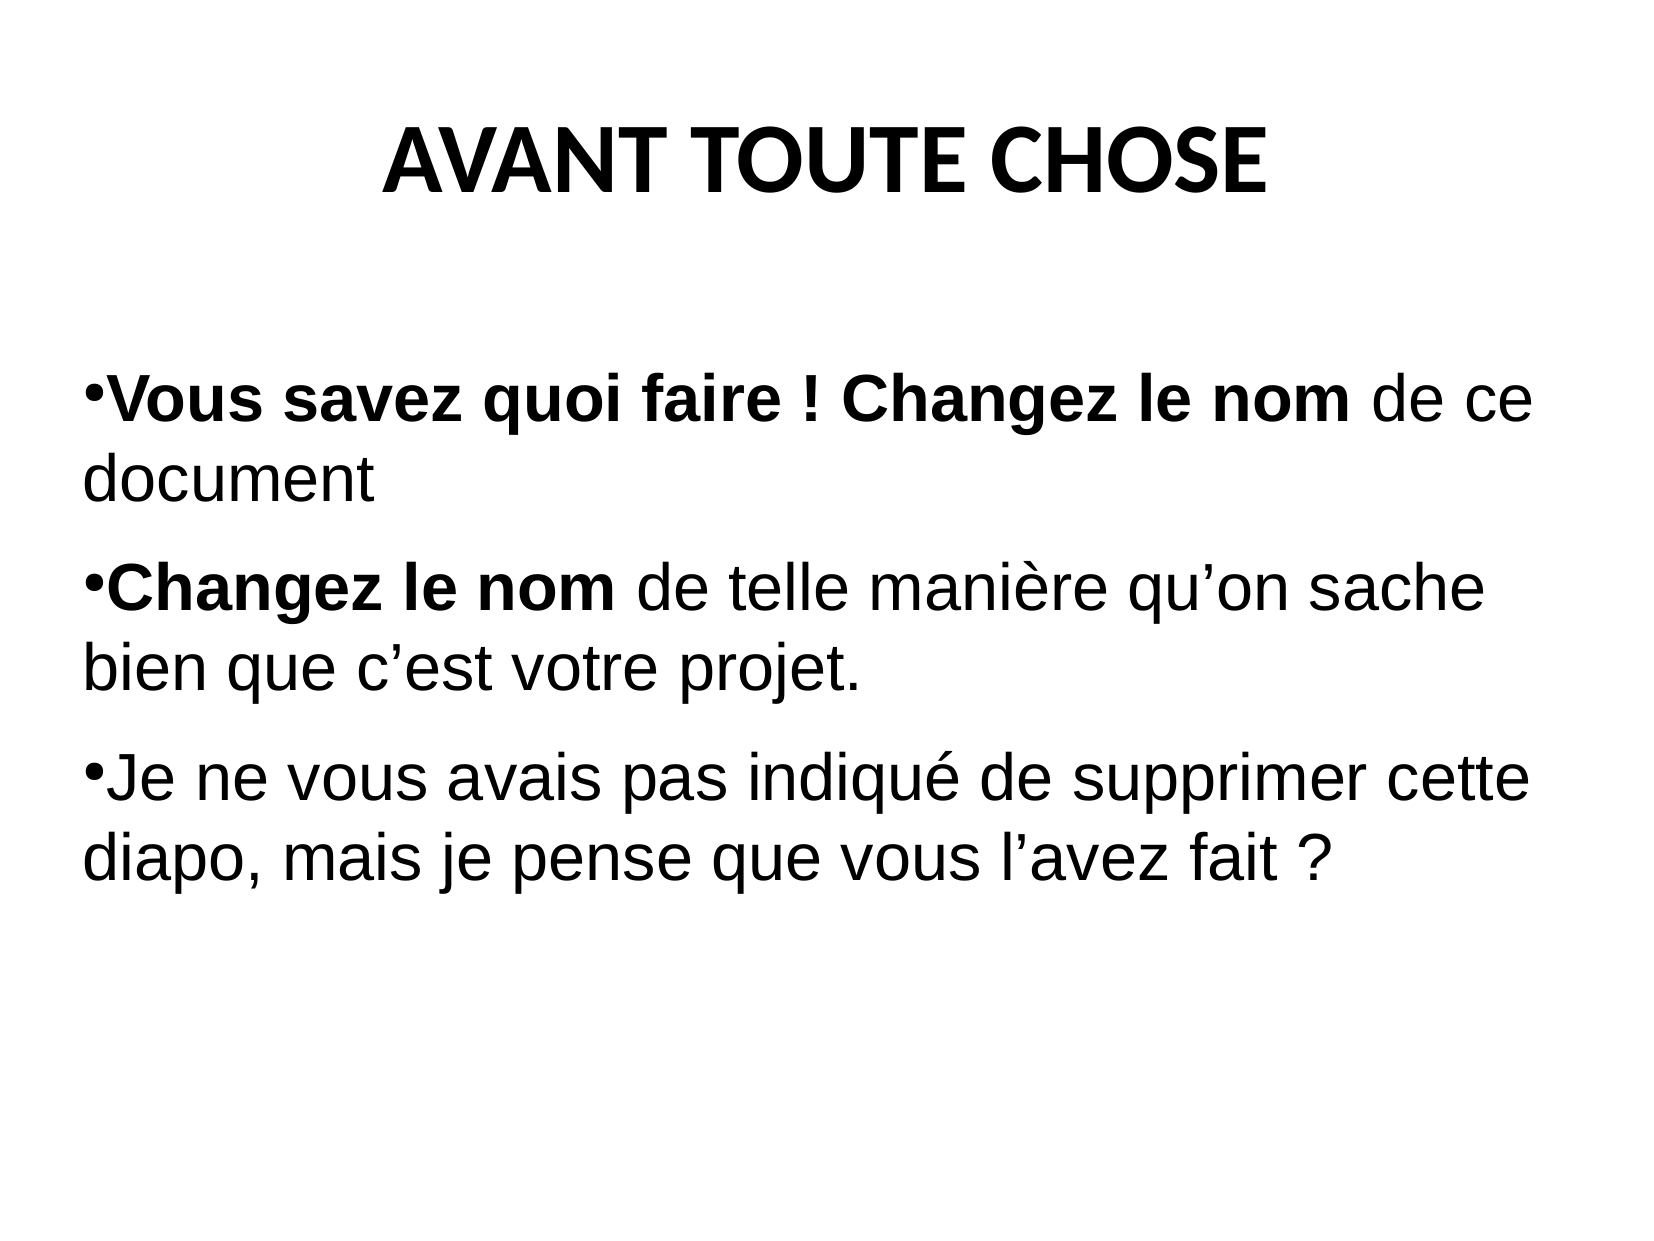

# AVANT TOUTE CHOSE
Vous savez quoi faire ! Changez le nom de ce document
Changez le nom de telle manière qu’on sache bien que c’est votre projet.
Je ne vous avais pas indiqué de supprimer cette diapo, mais je pense que vous l’avez fait ?